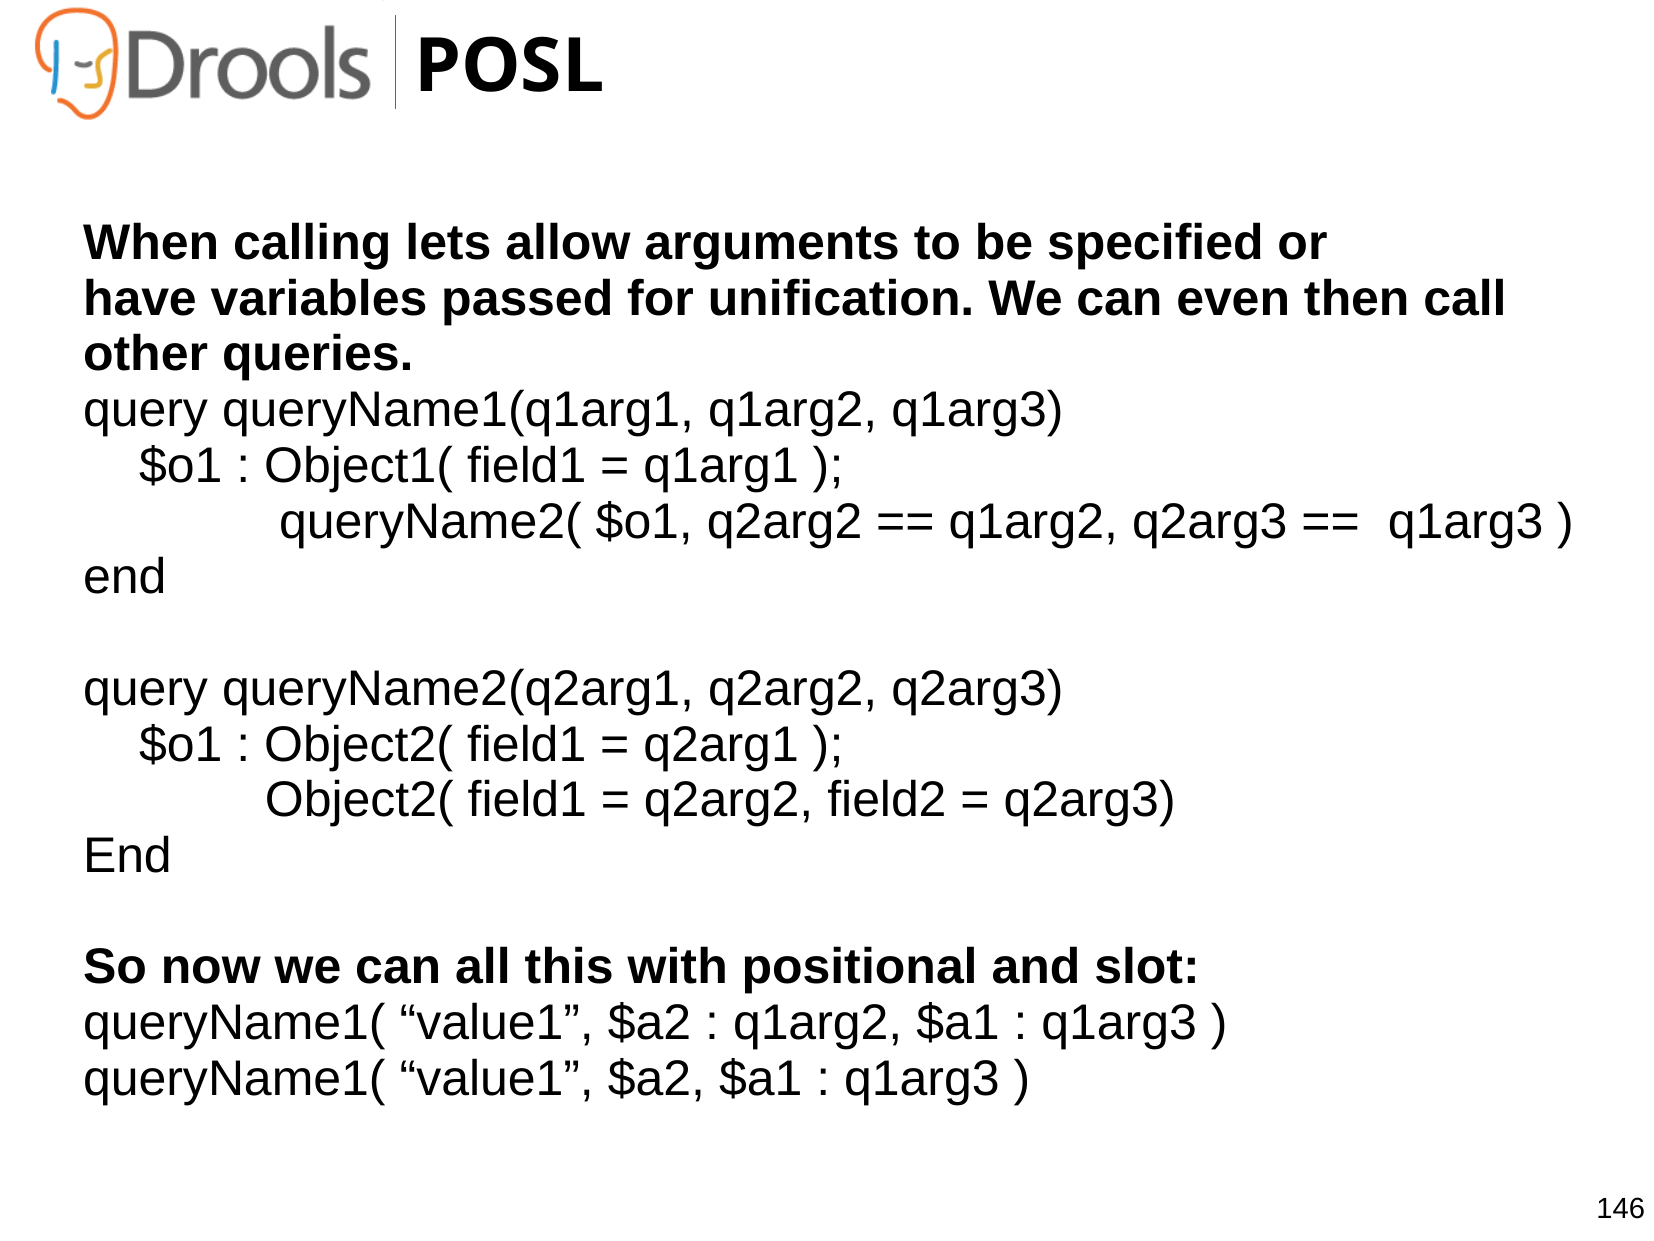

# POSL
When calling lets allow arguments to be specified or
have variables passed for unification. We can even then call
other queries.
query queryName1(q1arg1, q1arg2, q1arg3)
 $o1 : Object1( field1 = q1arg1 );
 queryName2( $o1, q2arg2 == q1arg2, q2arg3 == q1arg3 )
end
query queryName2(q2arg1, q2arg2, q2arg3)
 $o1 : Object2( field1 = q2arg1 );
 Object2( field1 = q2arg2, field2 = q2arg3)
End
So now we can all this with positional and slot:
queryName1( “value1”, $a2 : q1arg2, $a1 : q1arg3 )
queryName1( “value1”, $a2, $a1 : q1arg3 )